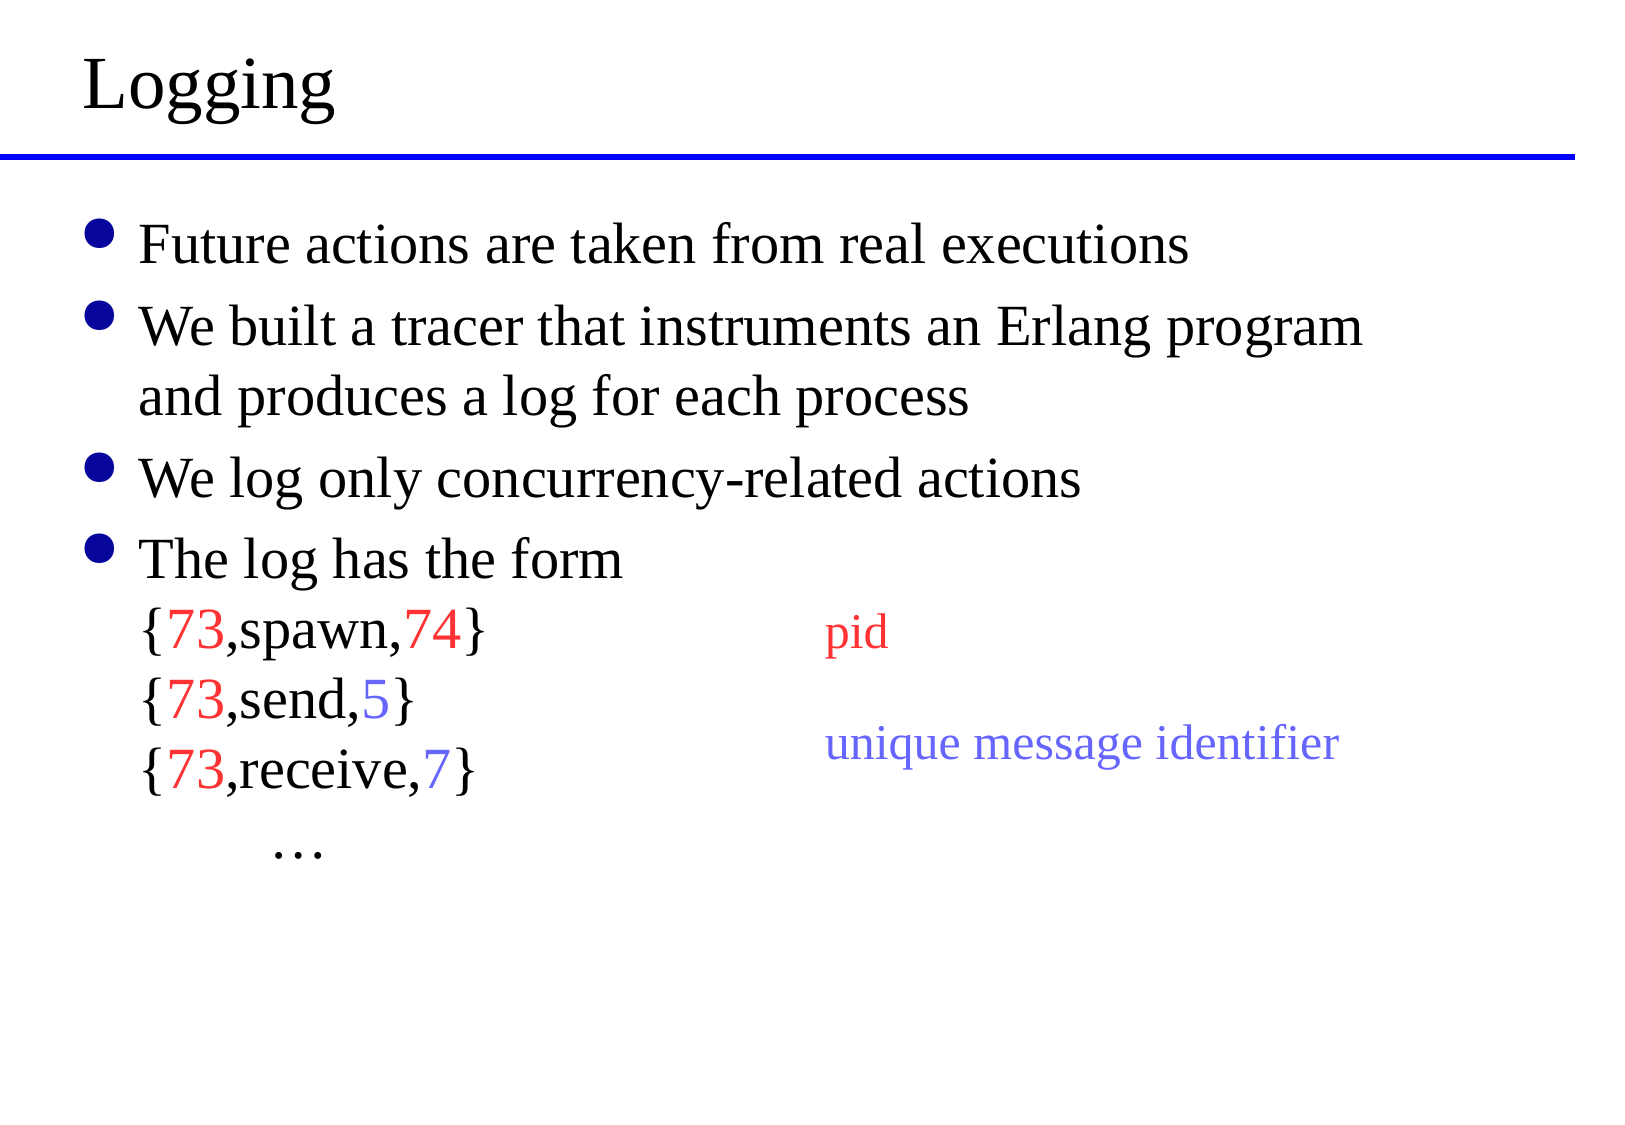

# Logging
Future actions are taken from real executions
We built a tracer that instruments an Erlang program and produces a log for each process
We log only concurrency-related actions
The log has the form
{73,spawn,74}
{73,send,5}
{73,receive,7}
 …
pid
unique message identifier